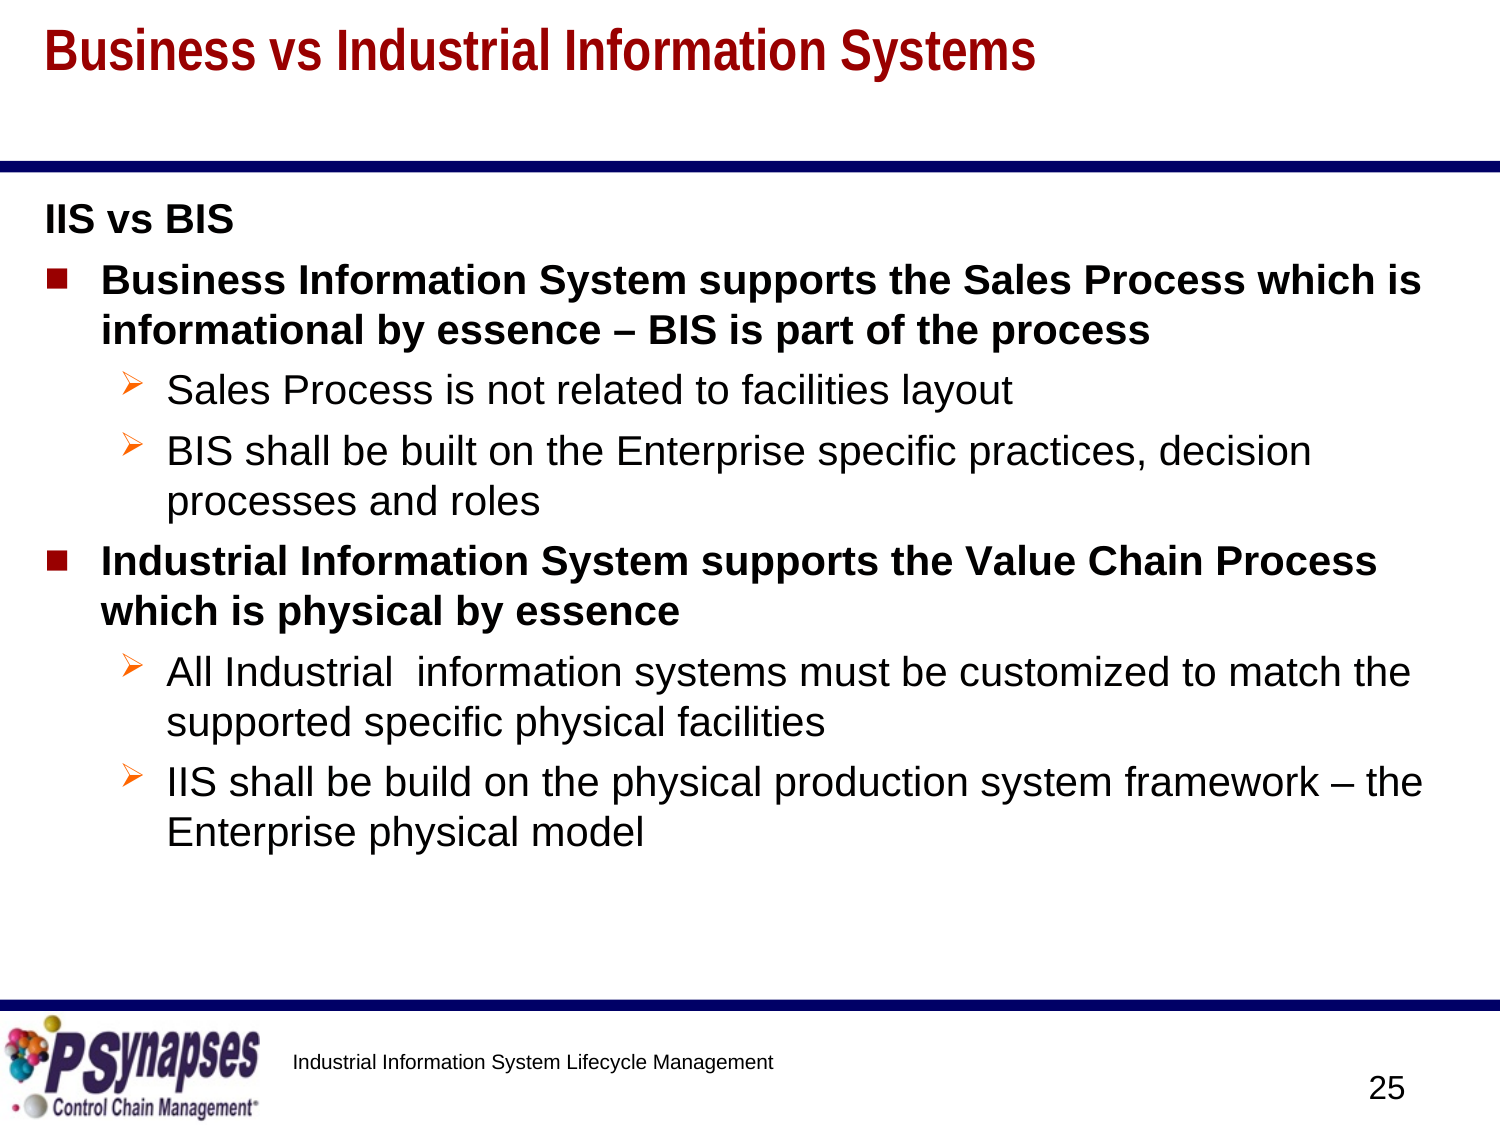

# Business vs Industrial Information Systems
IIS vs BIS
Business Information System supports the Sales Process which is informational by essence – BIS is part of the process
Sales Process is not related to facilities layout
BIS shall be built on the Enterprise specific practices, decision processes and roles
Industrial Information System supports the Value Chain Process which is physical by essence
All Industrial information systems must be customized to match the supported specific physical facilities
IIS shall be build on the physical production system framework – the Enterprise physical model